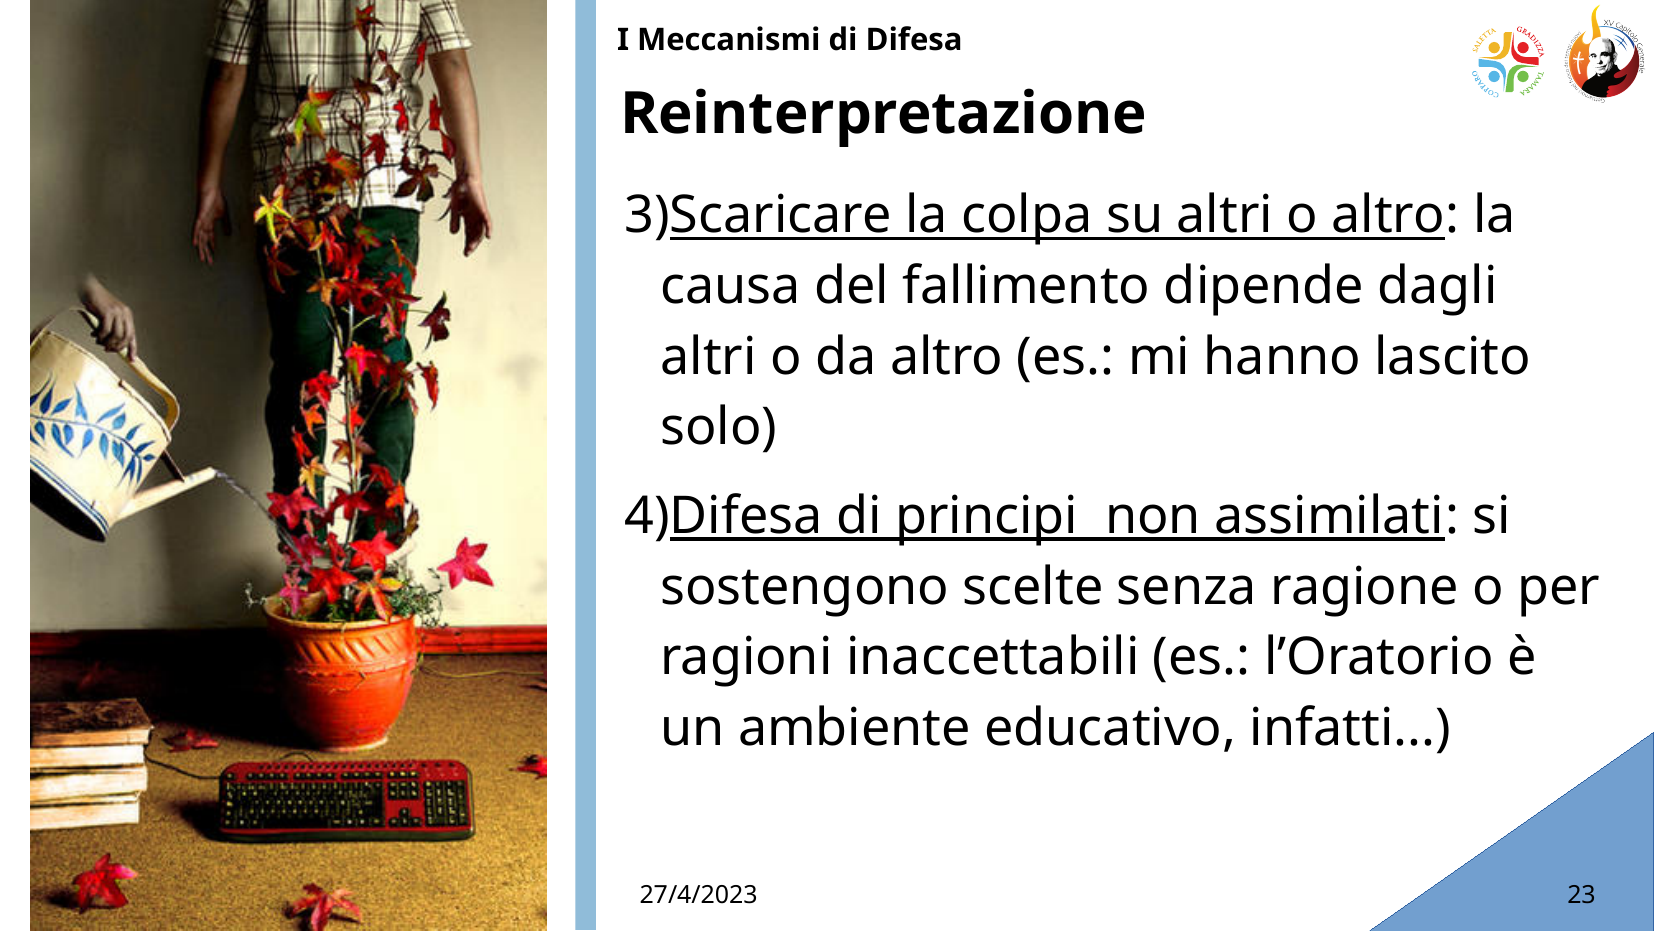

I Meccanismi di Difesa
Reinterpretazione
# Scaricare la colpa su altri o altro: la causa del fallimento dipende dagli altri o da altro (es.: mi hanno lascito solo)
Difesa di principi non assimilati: si sostengono scelte senza ragione o per ragioni inaccettabili (es.: l’Oratorio è un ambiente educativo, infatti...)